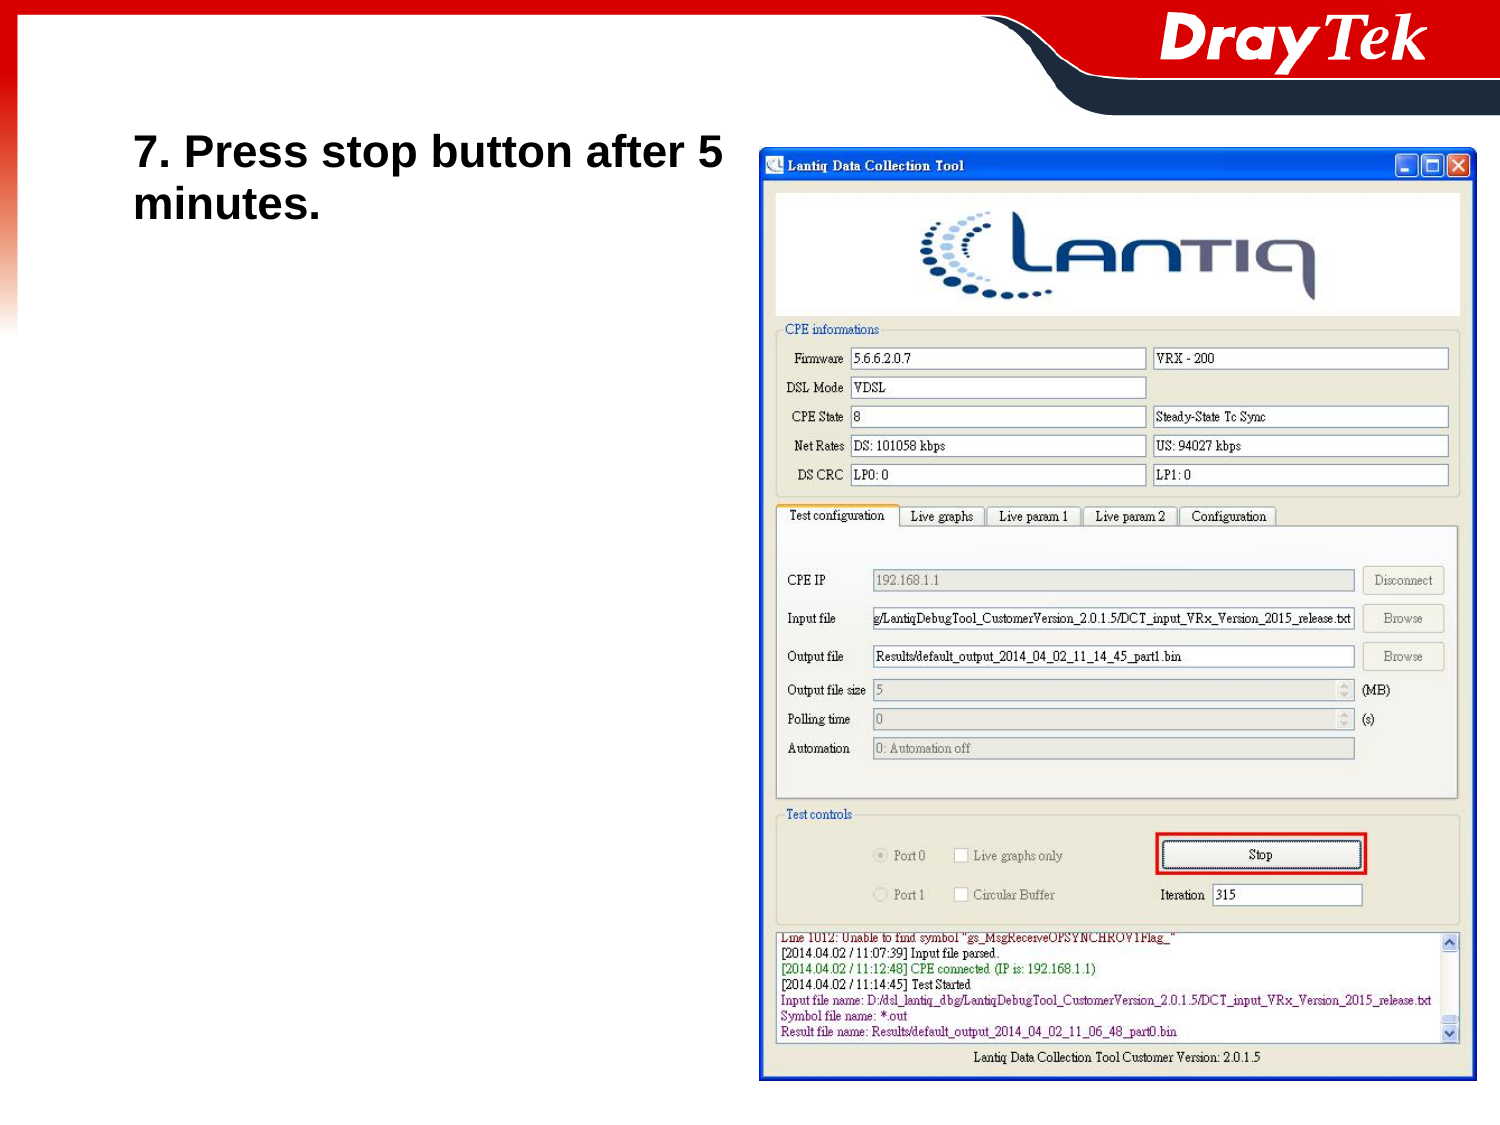

7. Press stop button after 5 minutes.